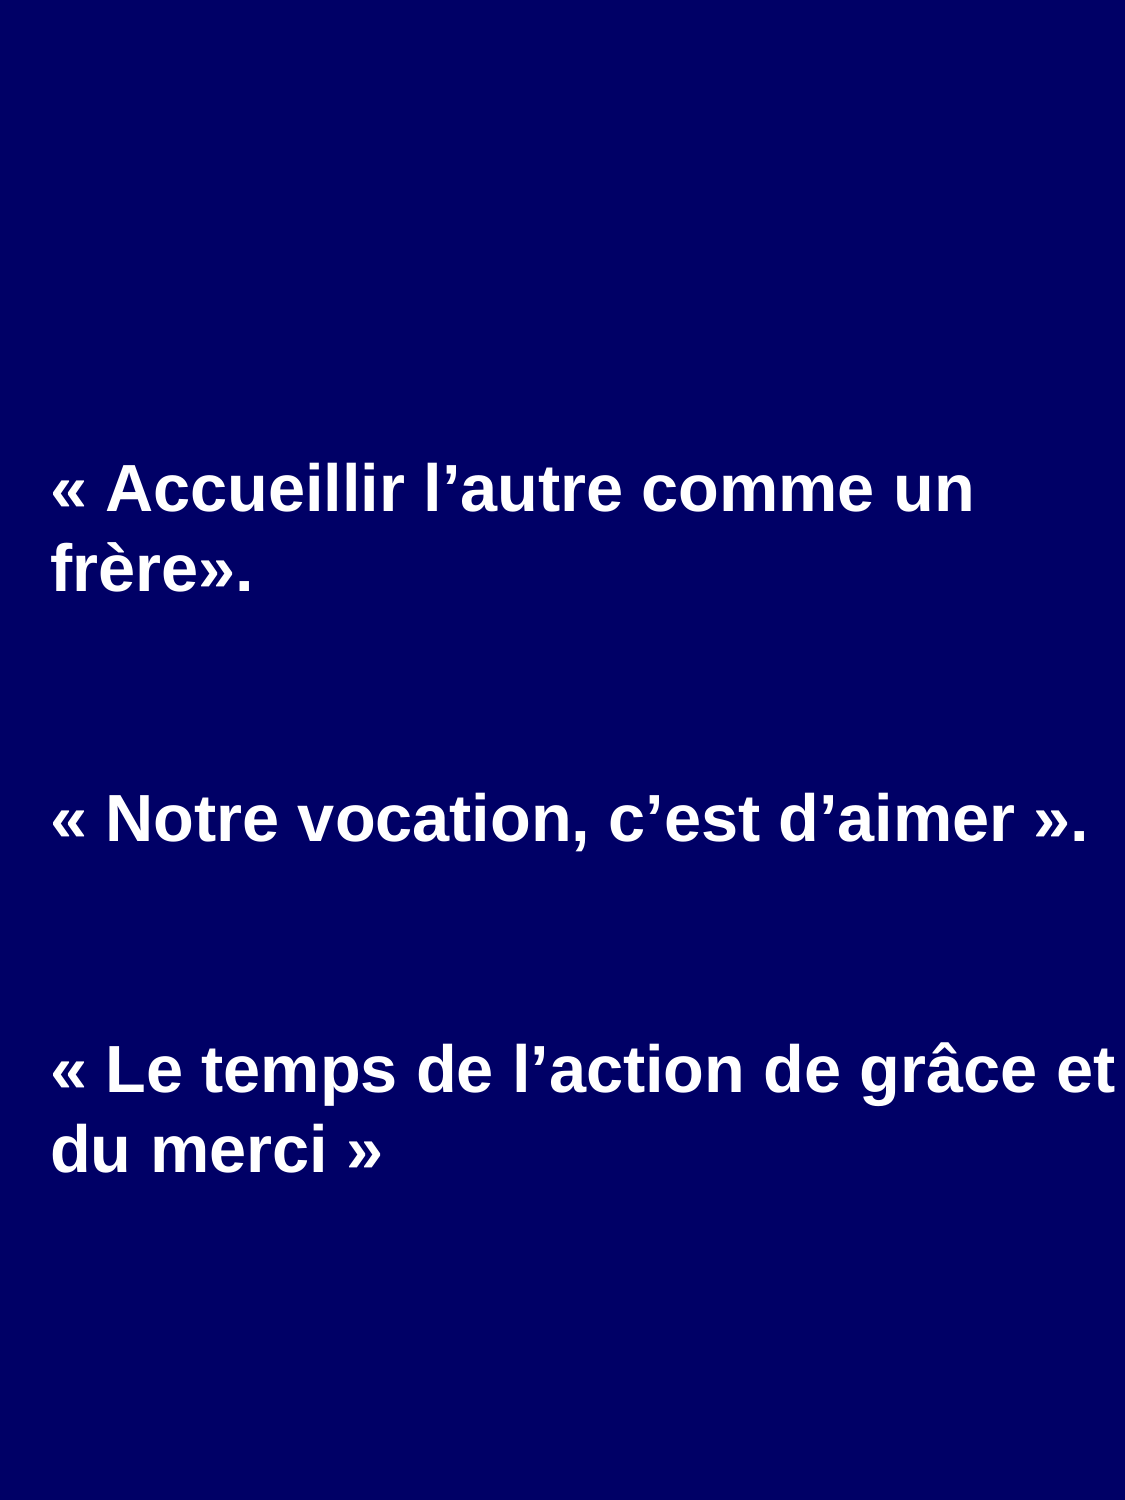

« Accueillir l’autre comme un frère».
« Notre vocation, c’est d’aimer ».
« Le temps de l’action de grâce et du merci »